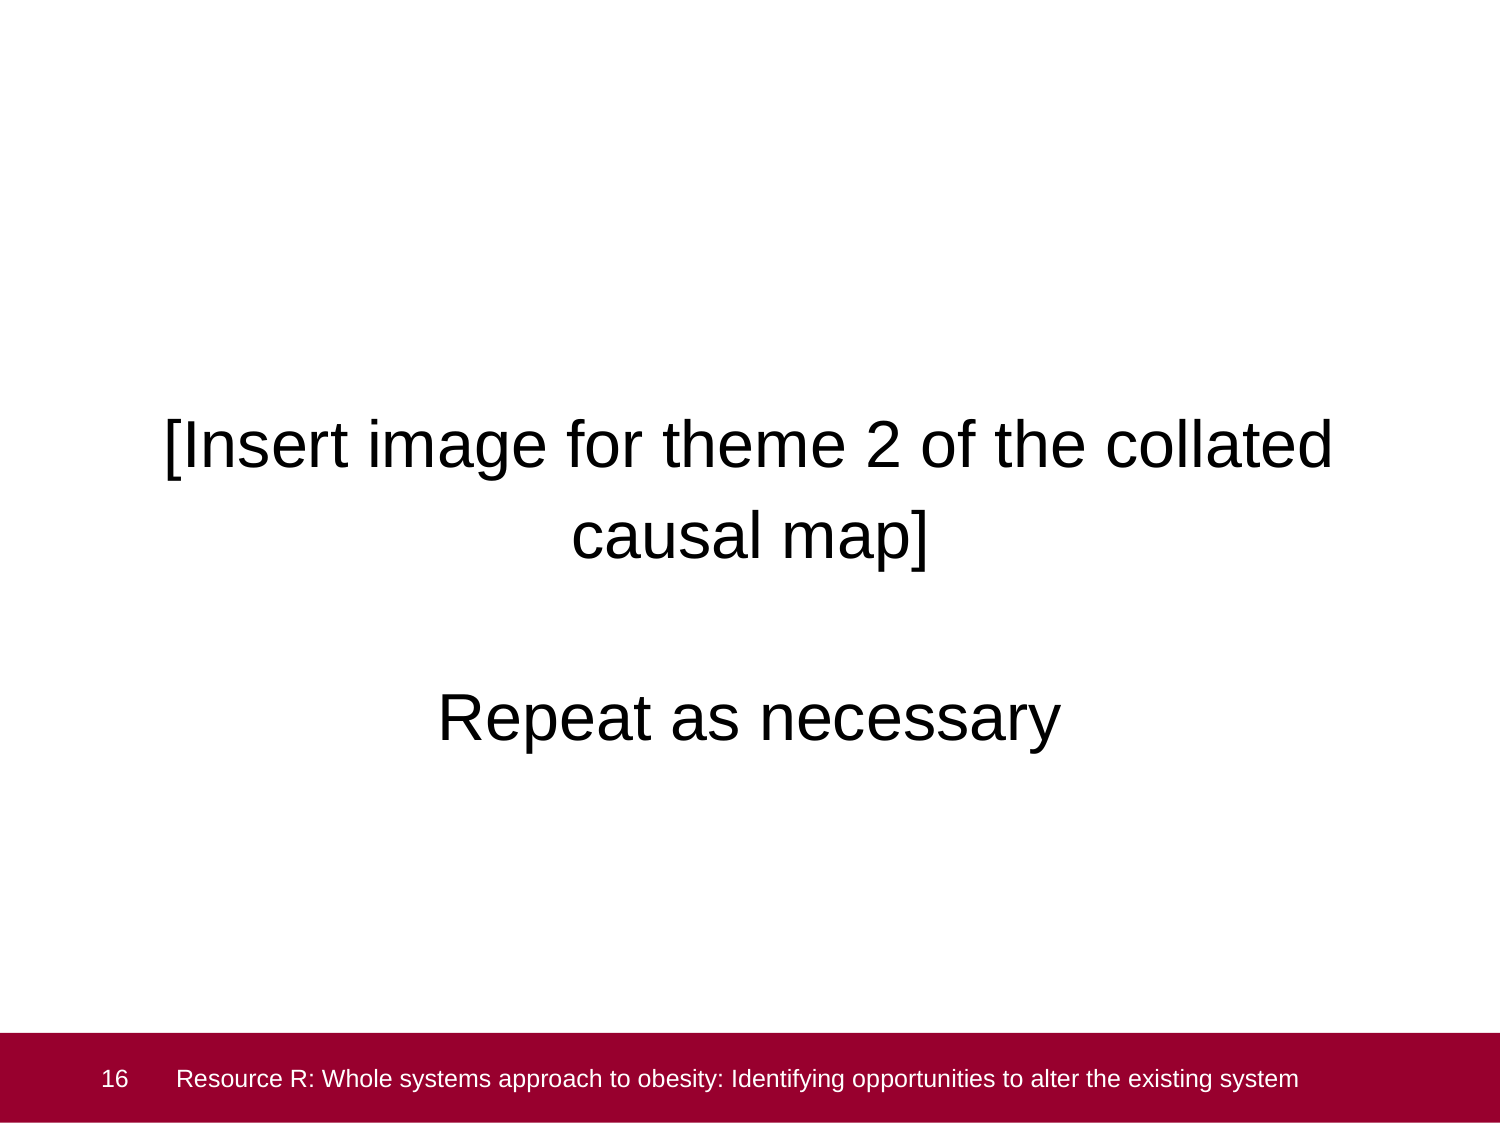

# [Insert image for theme 2 of the collated causal map]
Repeat as necessary
 15
Resource R: Whole systems approach to obesity: Identifying opportunities to alter the existing system